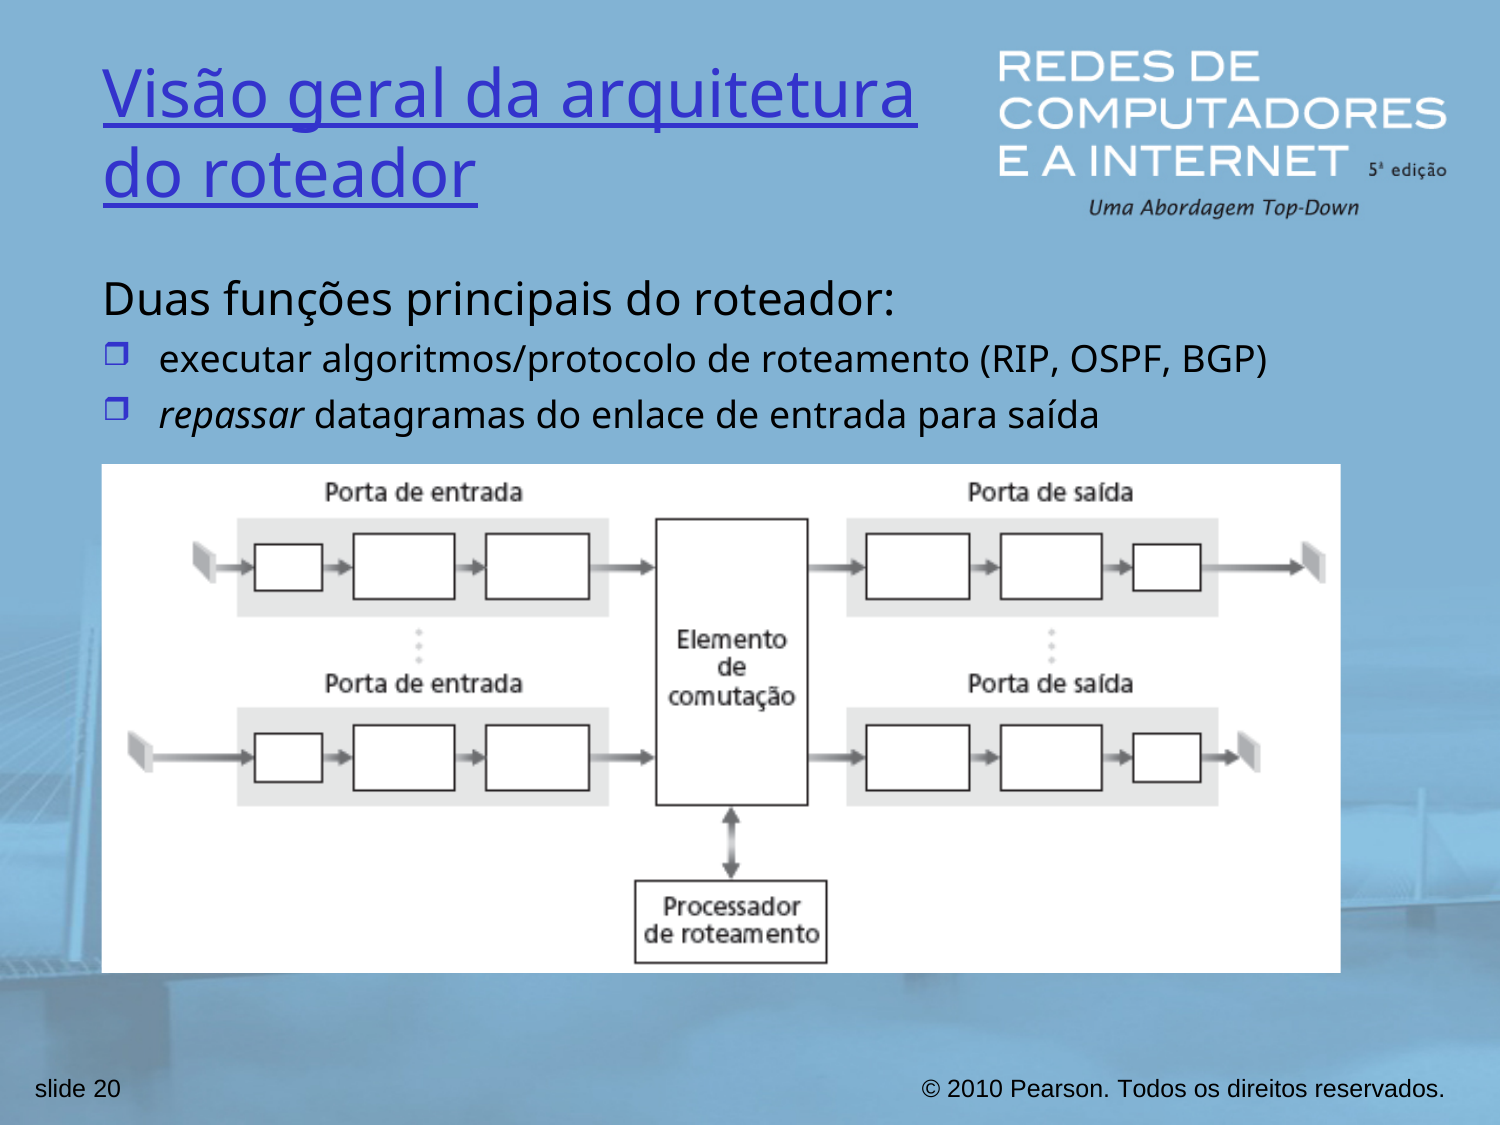

# Visão geral da arquitetura do roteador
Duas funções principais do roteador:
executar algoritmos/protocolo de roteamento (RIP, OSPF, BGP)
repassar datagramas do enlace de entrada para saída